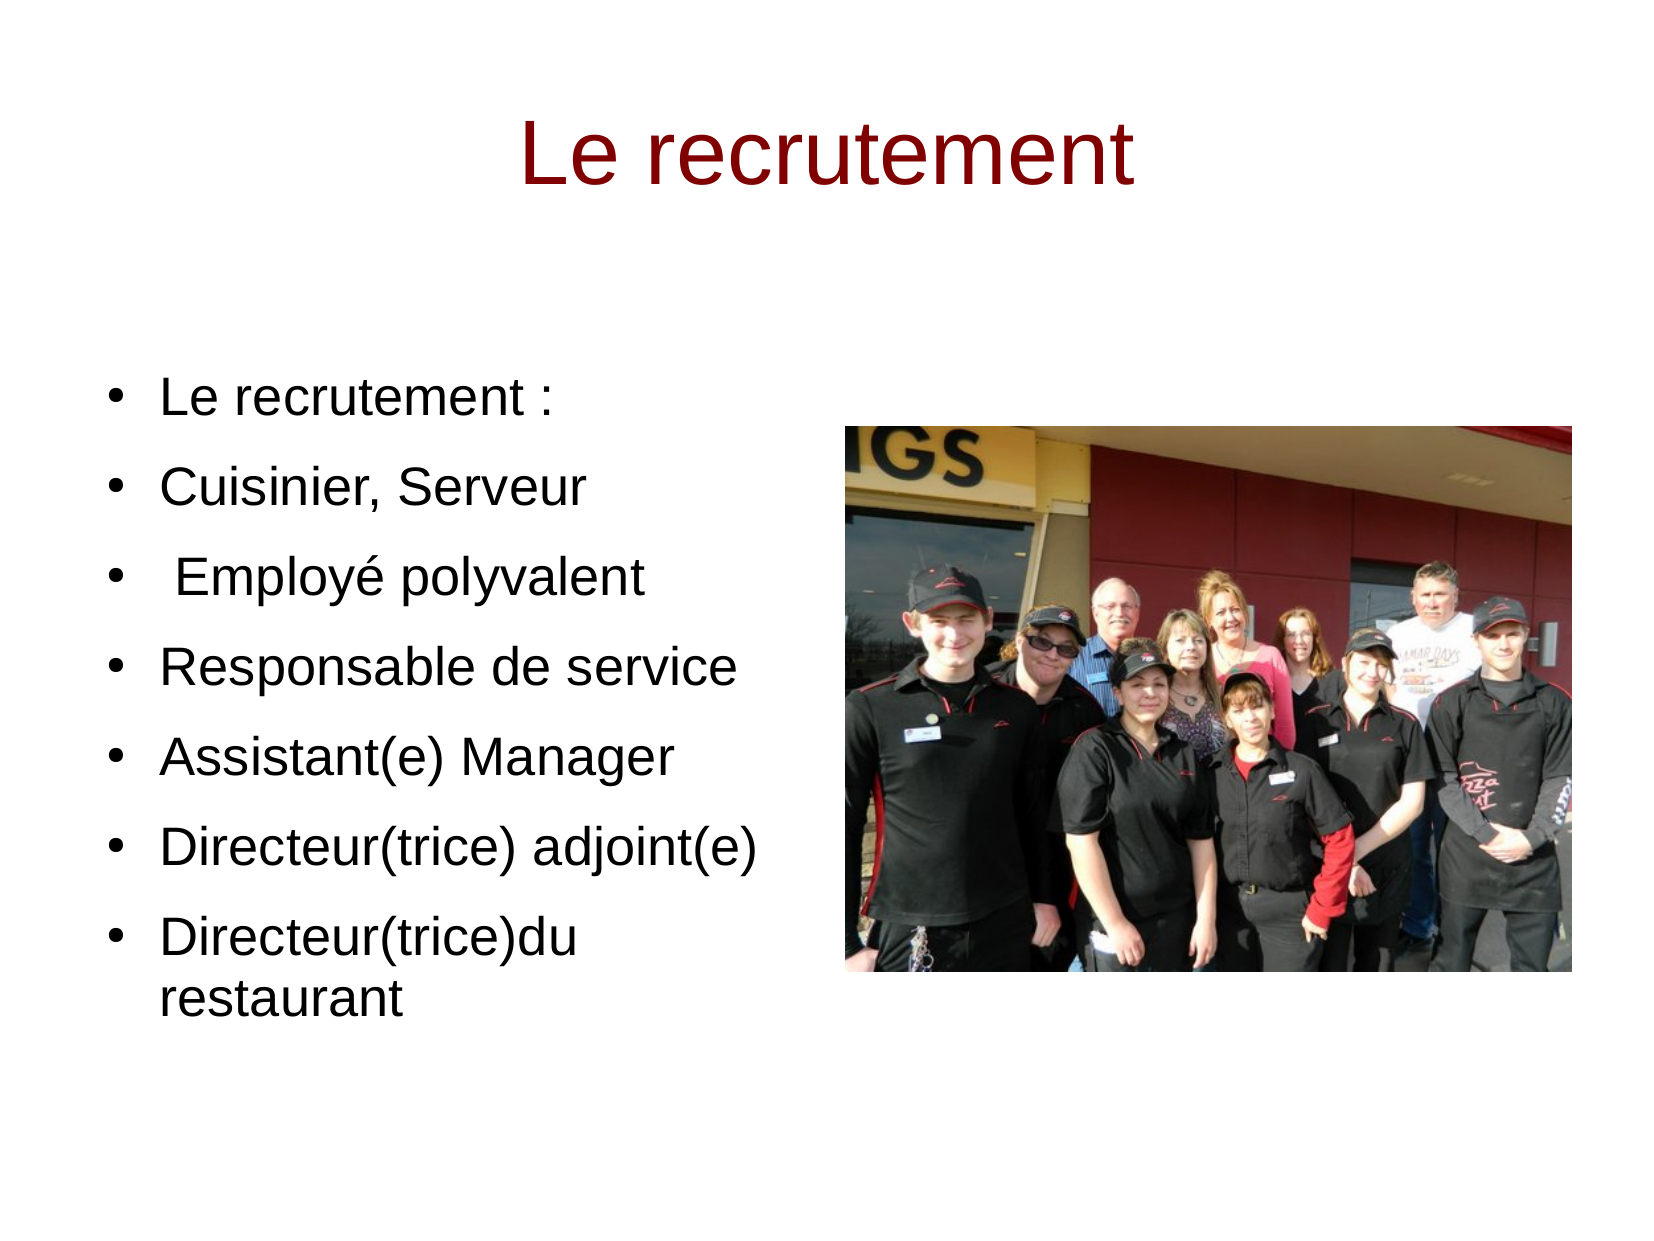

# Le recrutement
Le recrutement :
Cuisinier, Serveur
 Employé polyvalent
Responsable de service
Assistant(e) Manager
Directeur(trice) adjoint(e)
Directeur(trice)du restaurant